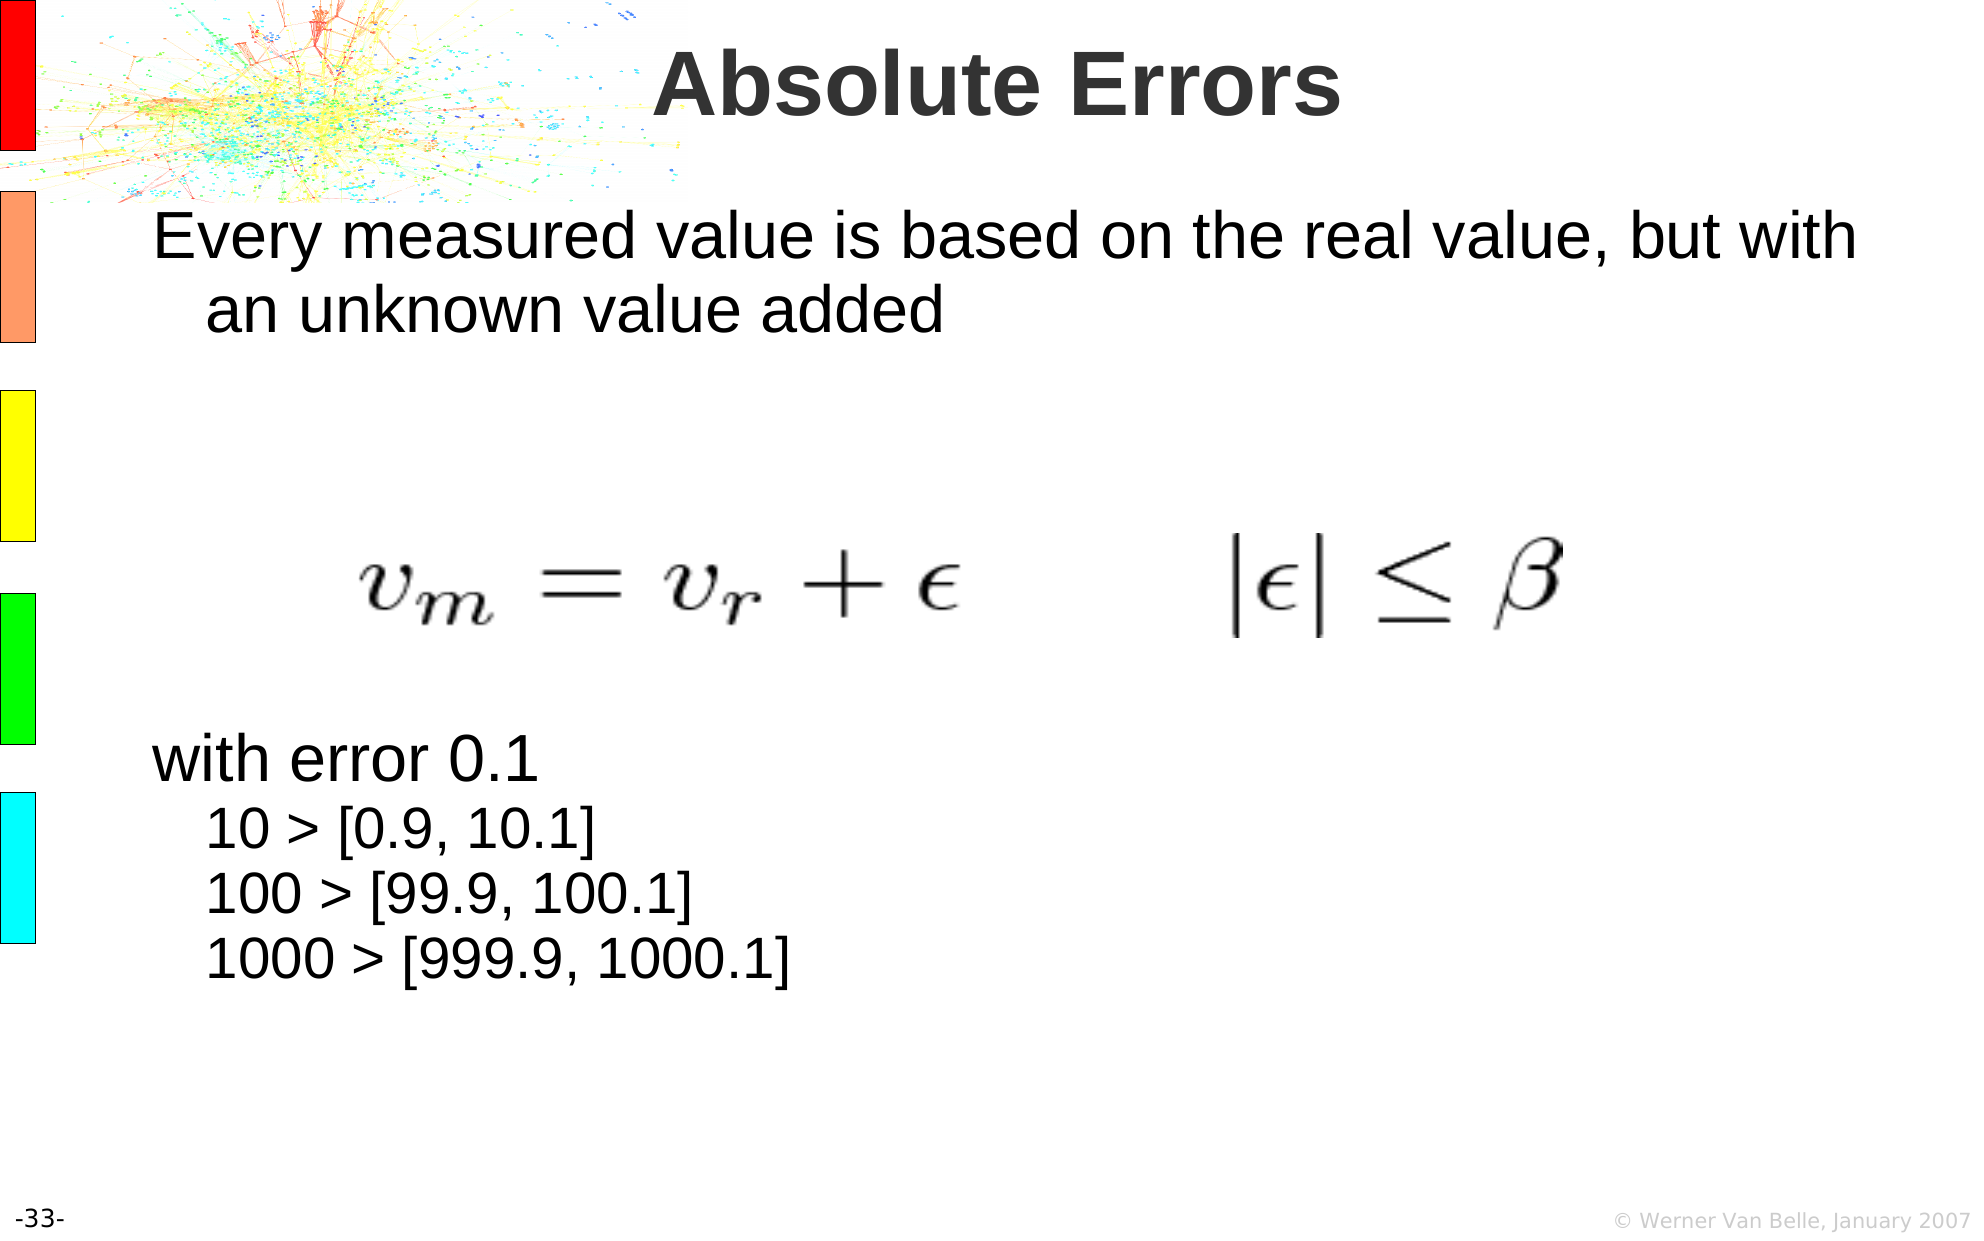

# Absolute Errors
Every measured value is based on the real value, but with an unknown value added
with error 0.1
10 > [0.9, 10.1]
100 > [99.9, 100.1]
1000 > [999.9, 1000.1]